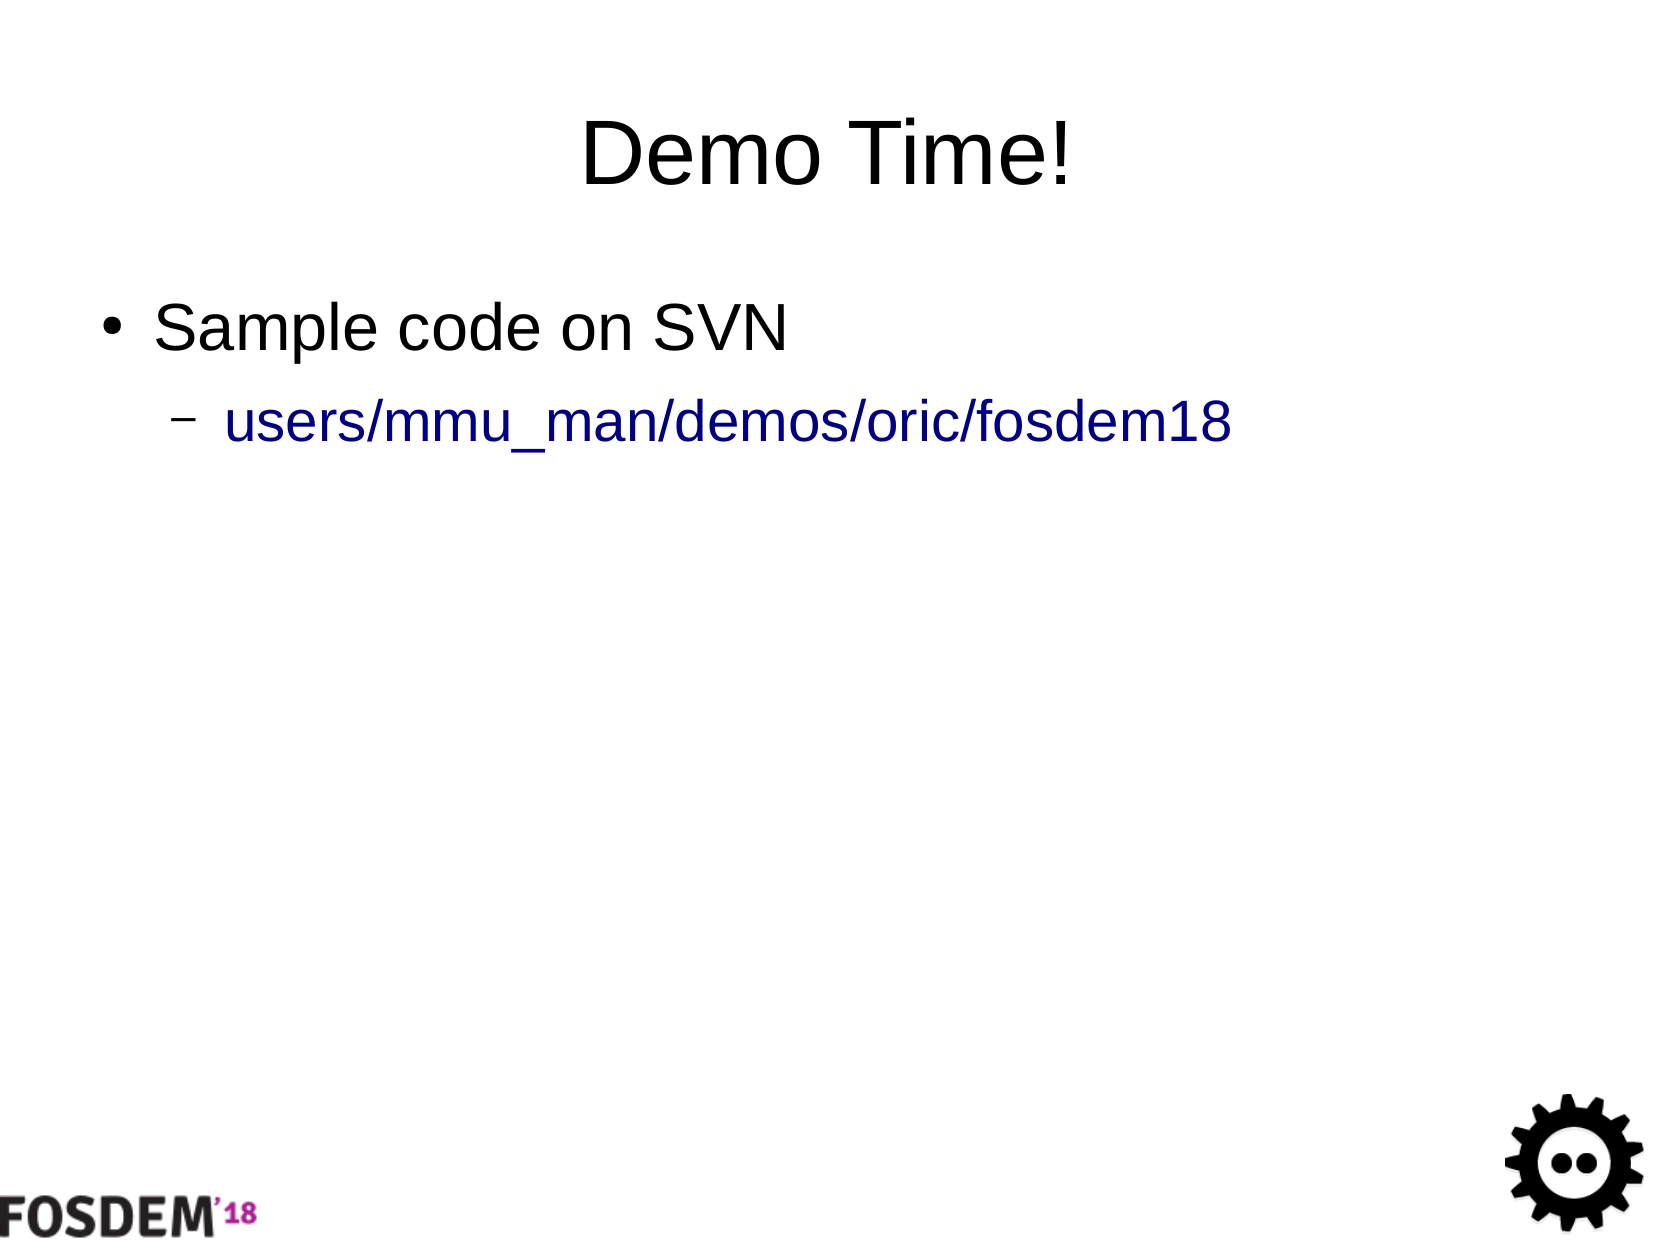

# Demo Time!
Sample code on SVN
users/mmu_man/demos/oric/fosdem18